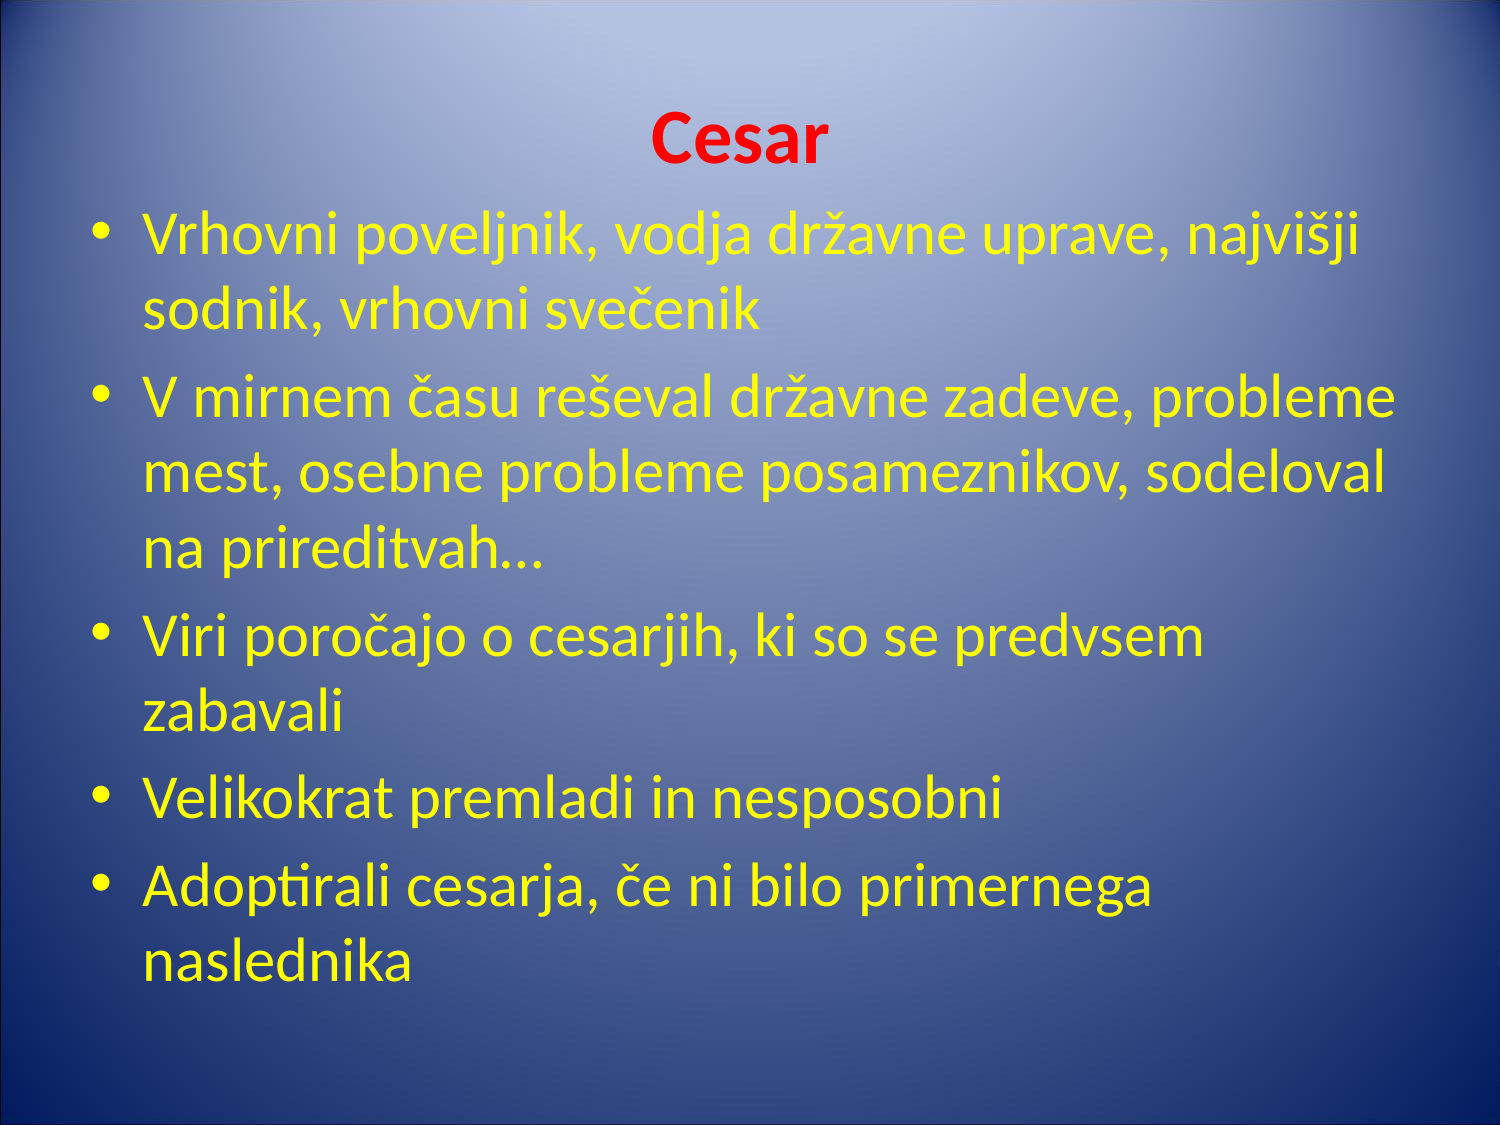

# Cesar
Vrhovni poveljnik, vodja državne uprave, najvišji sodnik, vrhovni svečenik
V mirnem času reševal državne zadeve, probleme mest, osebne probleme posameznikov, sodeloval na prireditvah…
Viri poročajo o cesarjih, ki so se predvsem zabavali
Velikokrat premladi in nesposobni
Adoptirali cesarja, če ni bilo primernega naslednika